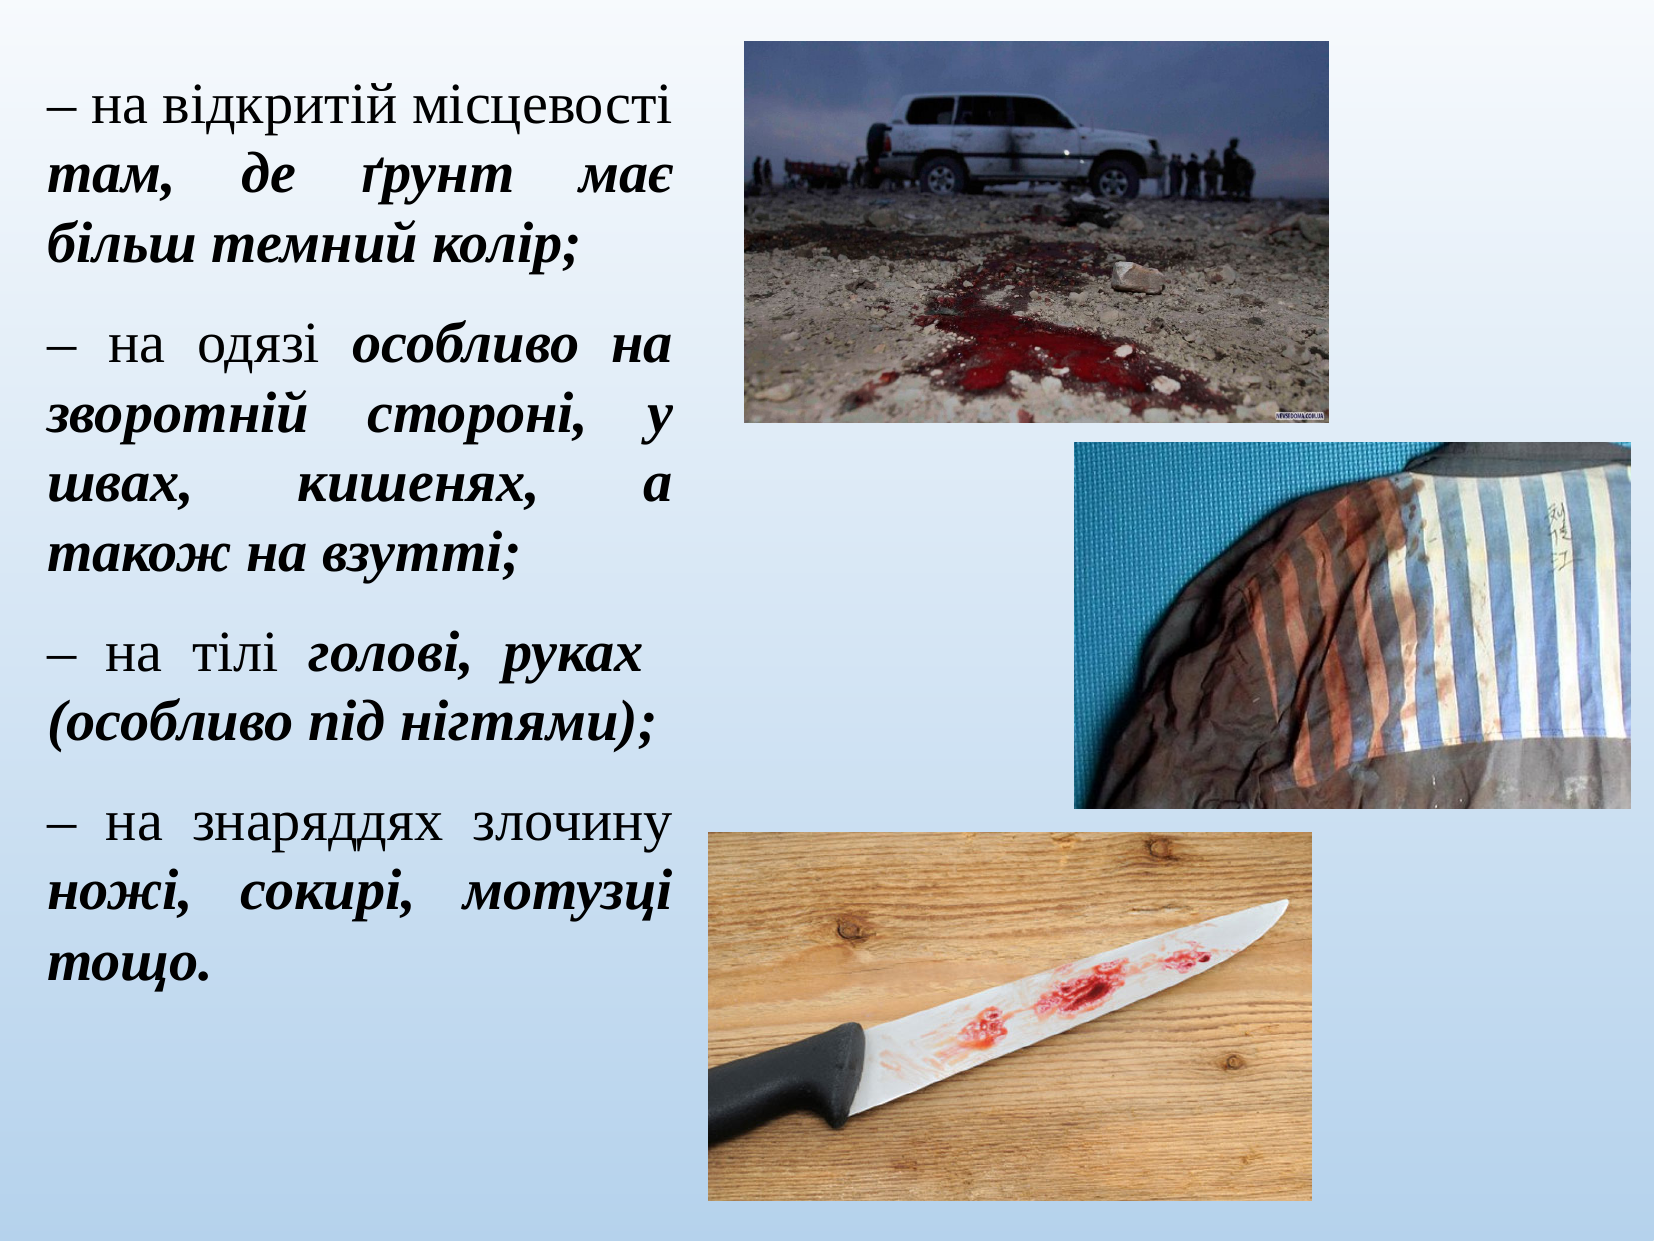

# – на відкритій місцевості там, де ґрунт має більш темний колір;
– на одязі особливо на зворотній стороні, у швах, кишенях, а також на взутті;
– на тілі голові, руках (особливо під нігтями);
– на знаряддях злочину ножі, сокирі, мотузці тощо.